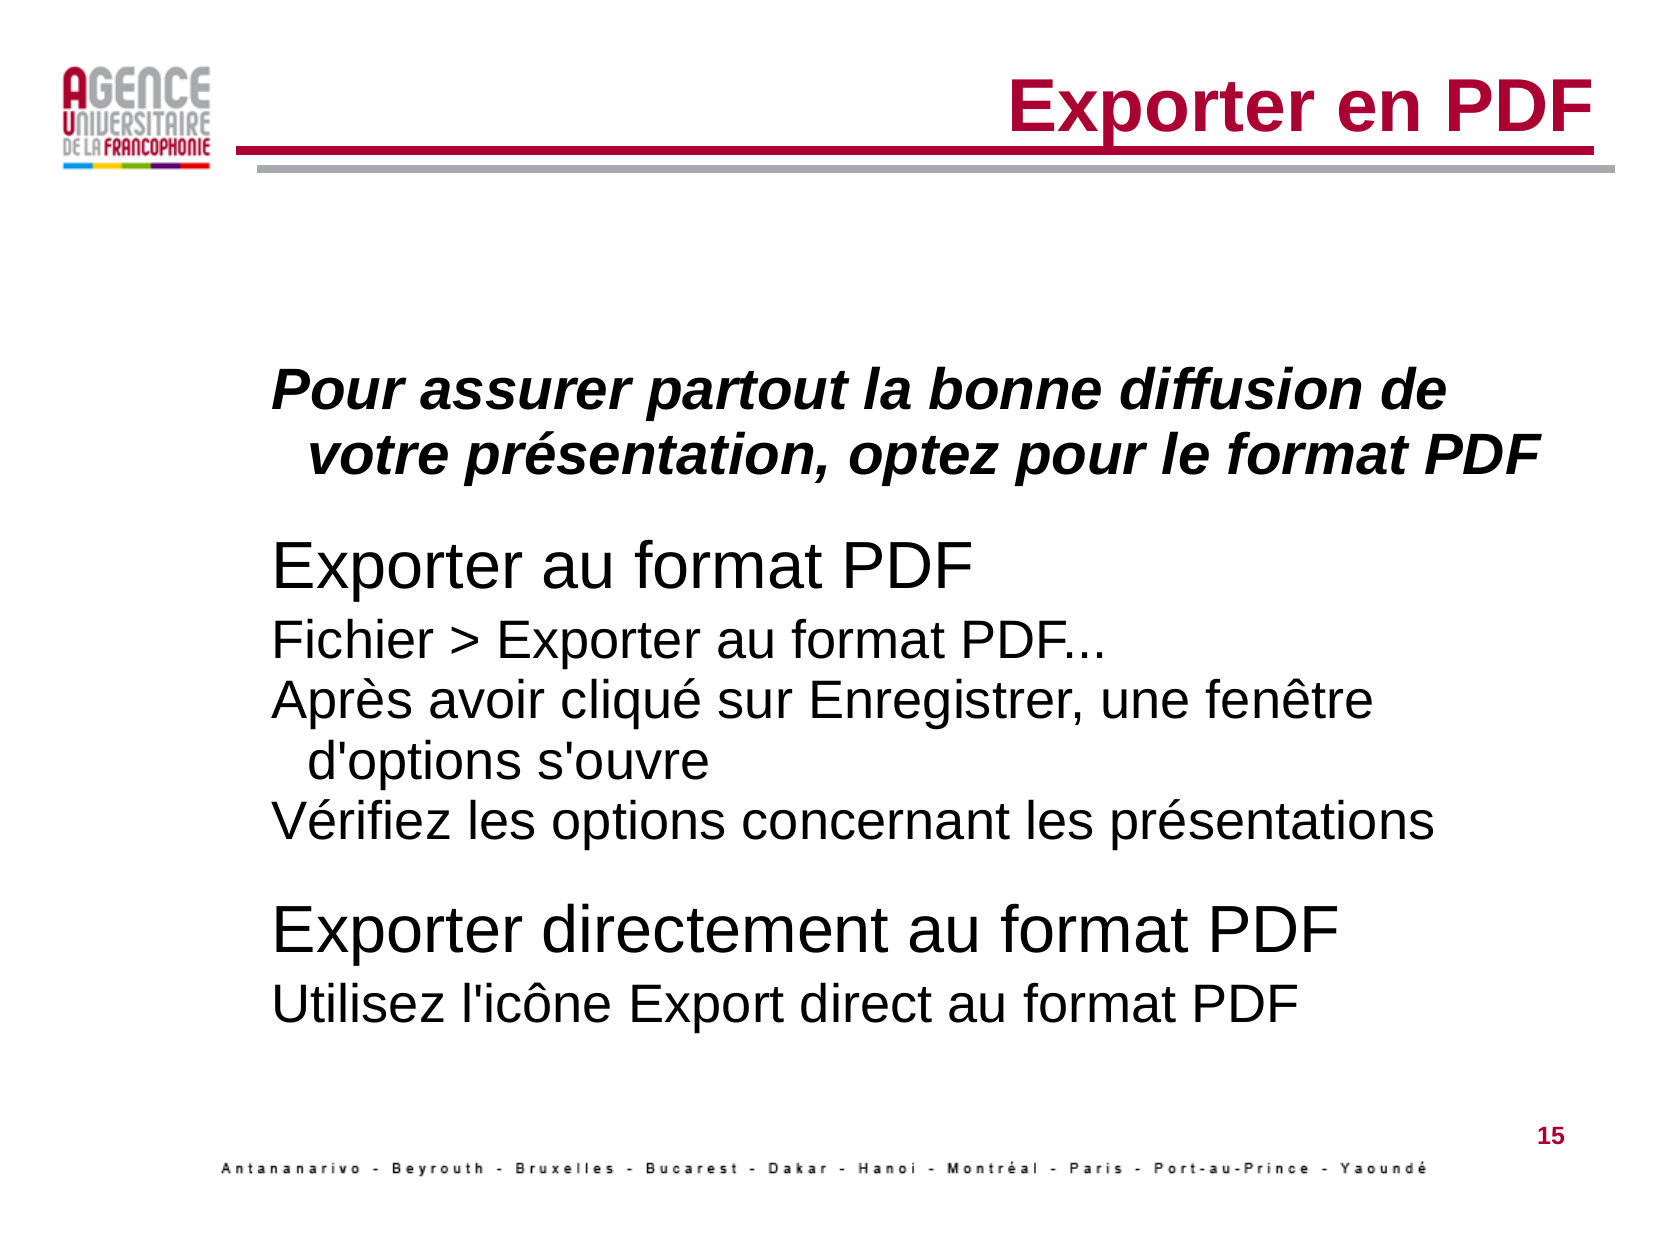

# Exporter en PDF
Pour assurer partout la bonne diffusion de votre présentation, optez pour le format PDF
Exporter au format PDF
Fichier > Exporter au format PDF...
Après avoir cliqué sur Enregistrer, une fenêtre d'options s'ouvre
Vérifiez les options concernant les présentations
Exporter directement au format PDF
Utilisez l'icône Export direct au format PDF
15